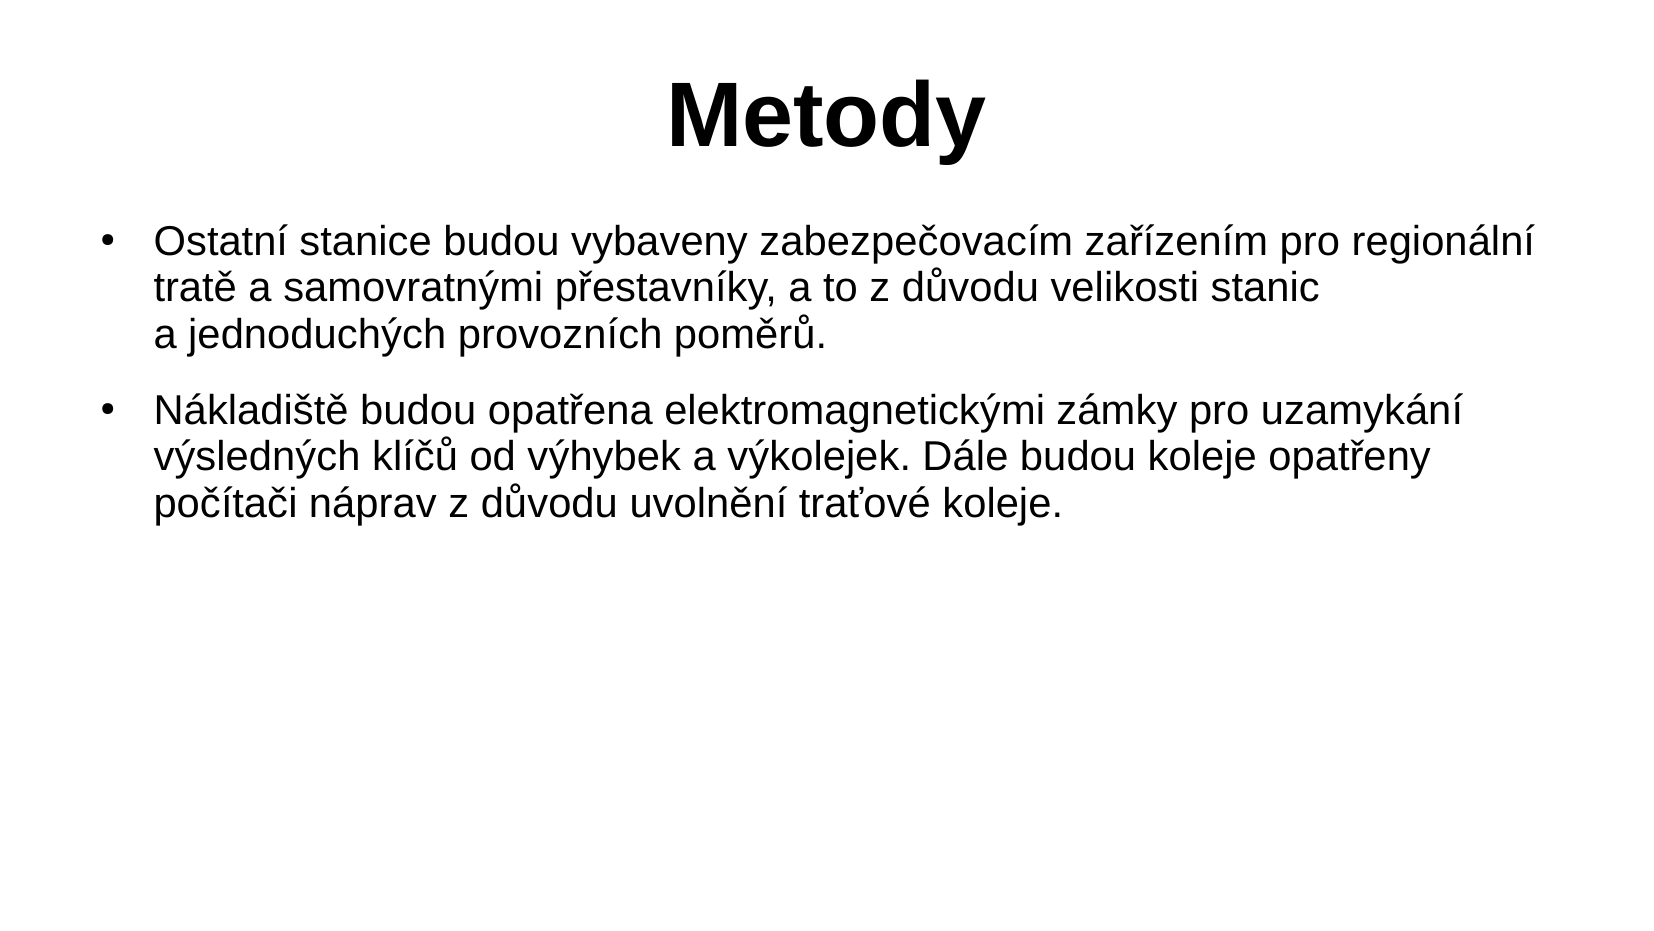

# Metody
Ostatní stanice budou vybaveny zabezpečovacím zařízením pro regionální tratě a samovratnými přestavníky, a to z důvodu velikosti stanic a jednoduchých provozních poměrů.
Nákladiště budou opatřena elektromagnetickými zámky pro uzamykání výsledných klíčů od výhybek a výkolejek. Dále budou koleje opatřeny počítači náprav z důvodu uvolnění traťové koleje.